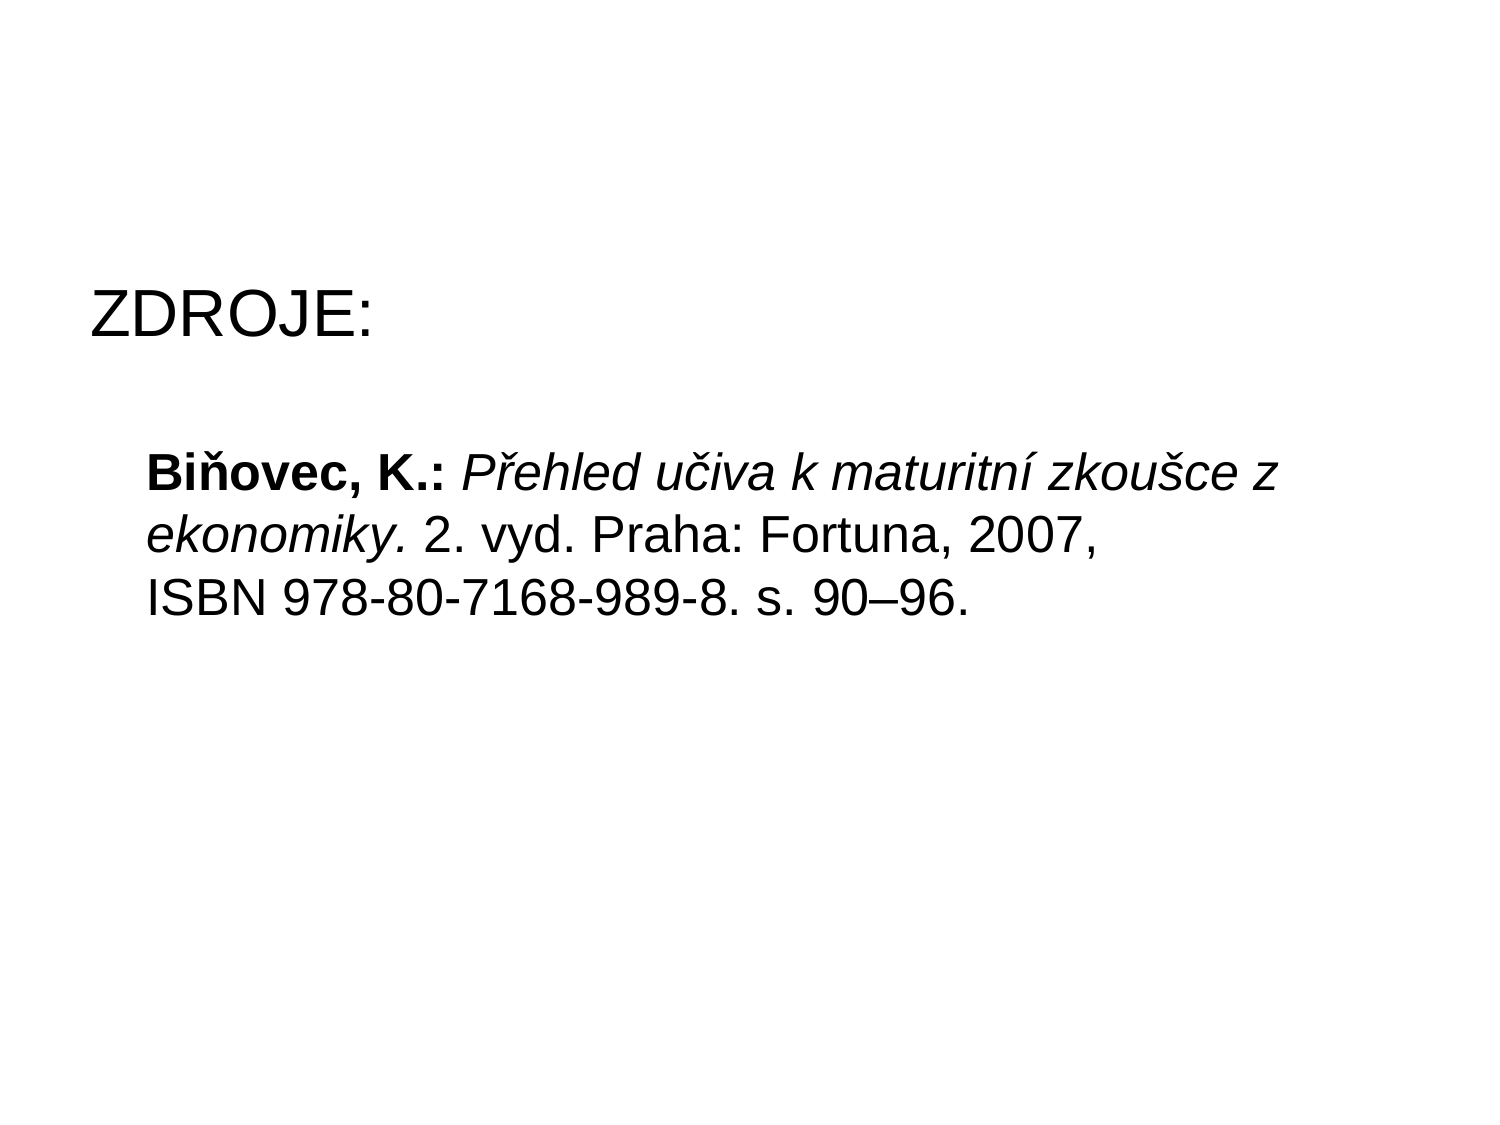

# ZDROJE:
	Biňovec, K.: Přehled učiva k maturitní zkoušce z ekonomiky. 2. vyd. Praha: Fortuna, 2007, ISBN 978-80-7168-989-8. s. 90–96.